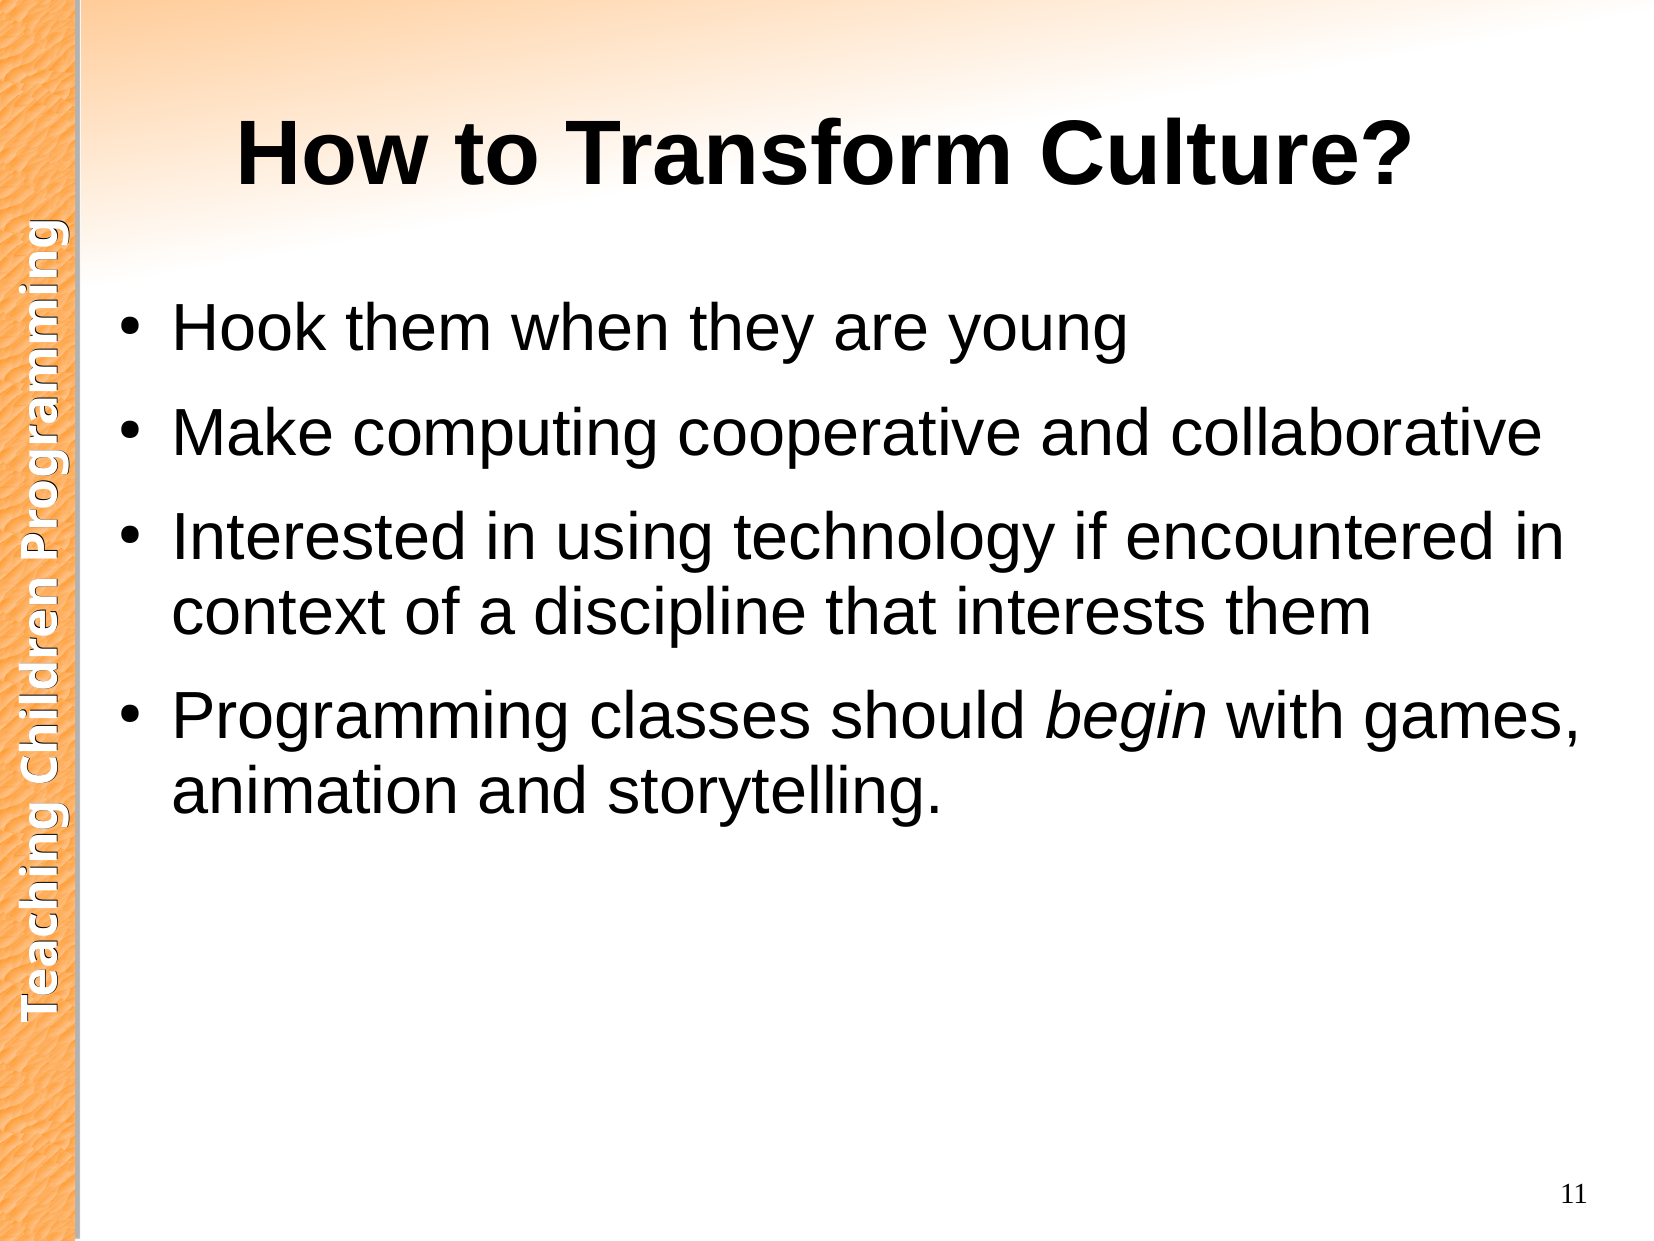

# How to Transform Culture?
Hook them when they are young
Make computing cooperative and collaborative
Interested in using technology if encountered in context of a discipline that interests them
Programming classes should begin with games, animation and storytelling.
11